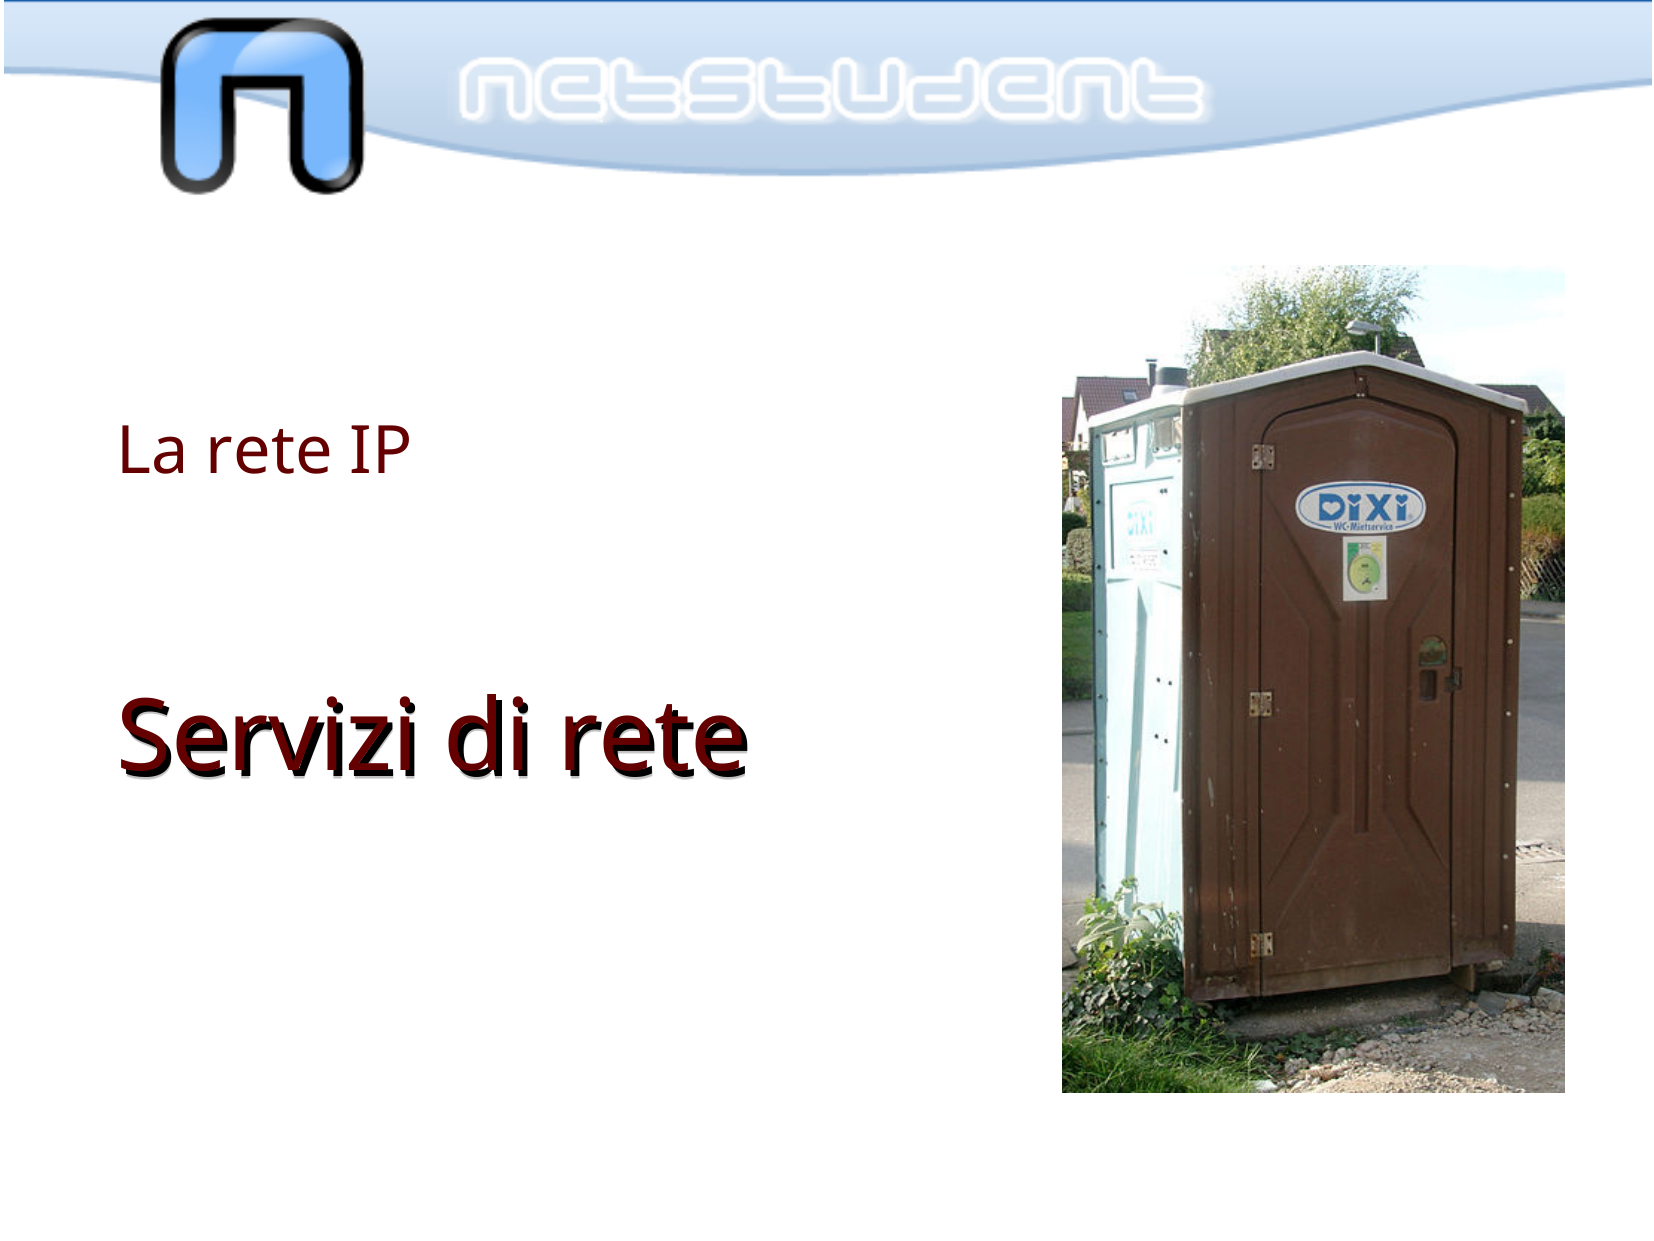

# La rete IP Servizi di rete